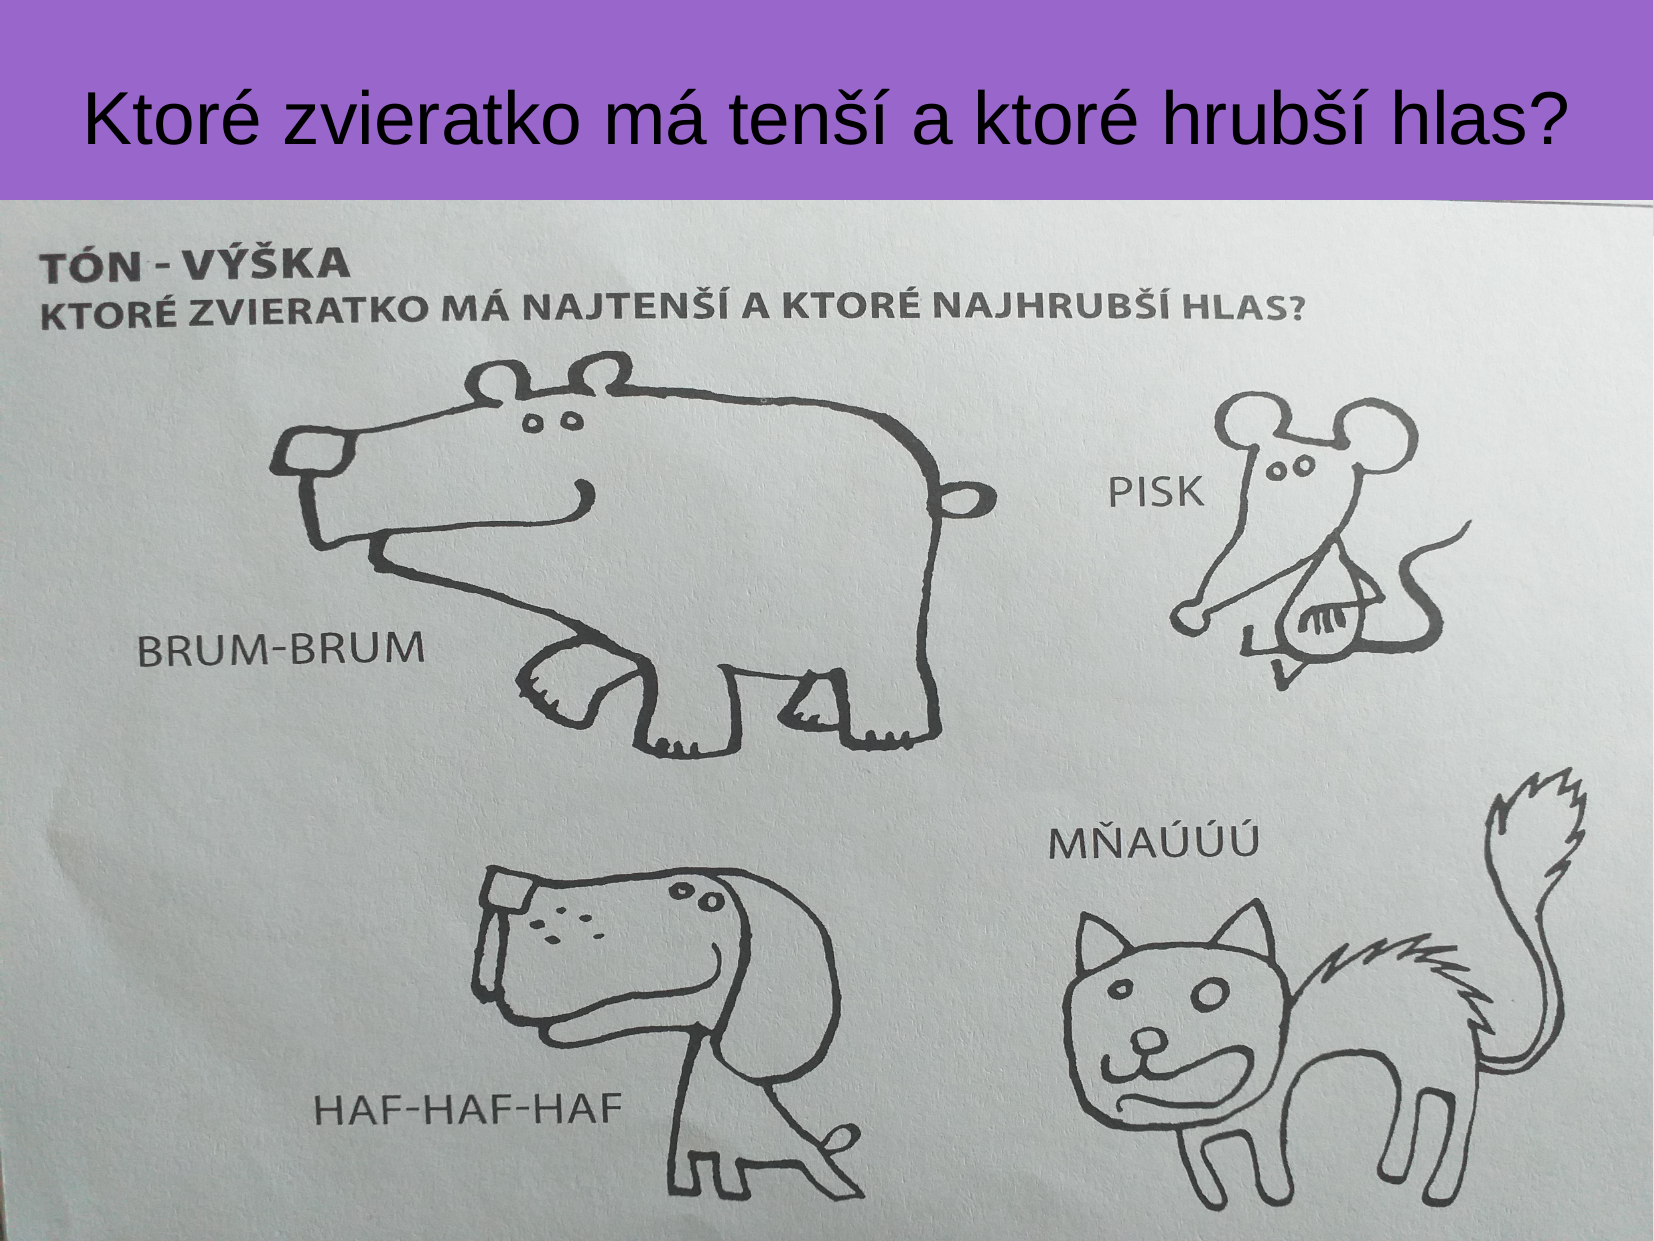

# Ktoré zvieratko má tenší a ktoré hrubší hlas?